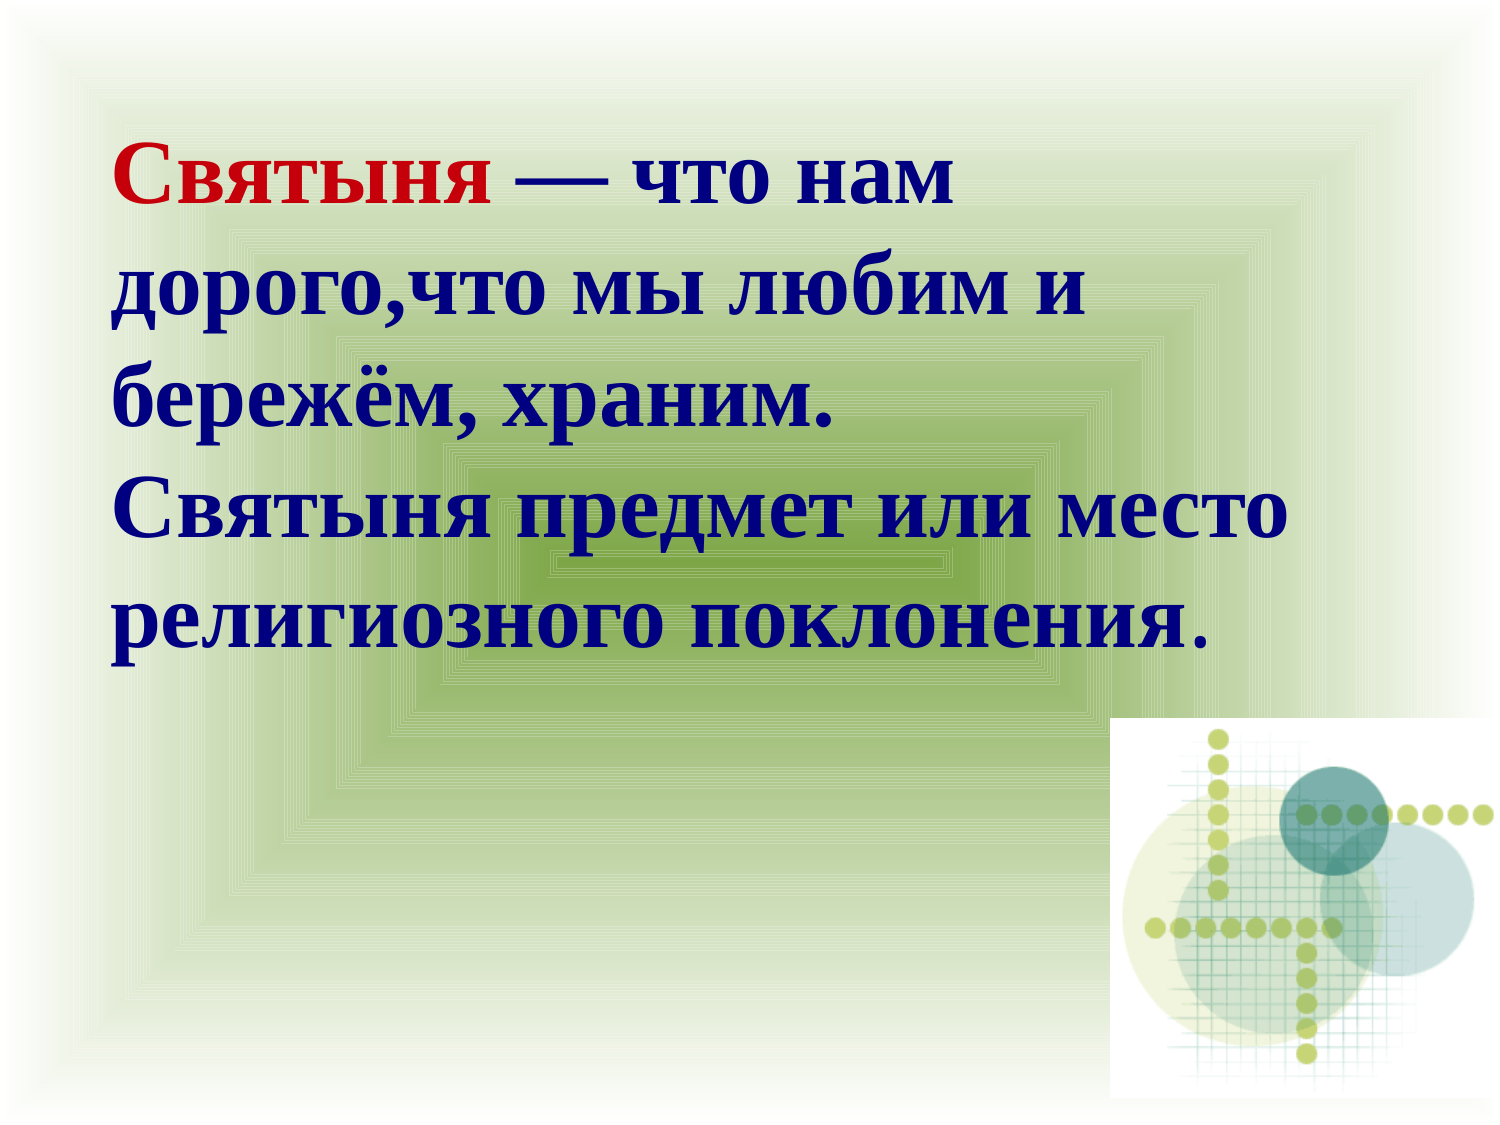

Святыня — что нам дорого,что мы любим и бережём, храним.
Святыня предмет или место религиозного поклонения.